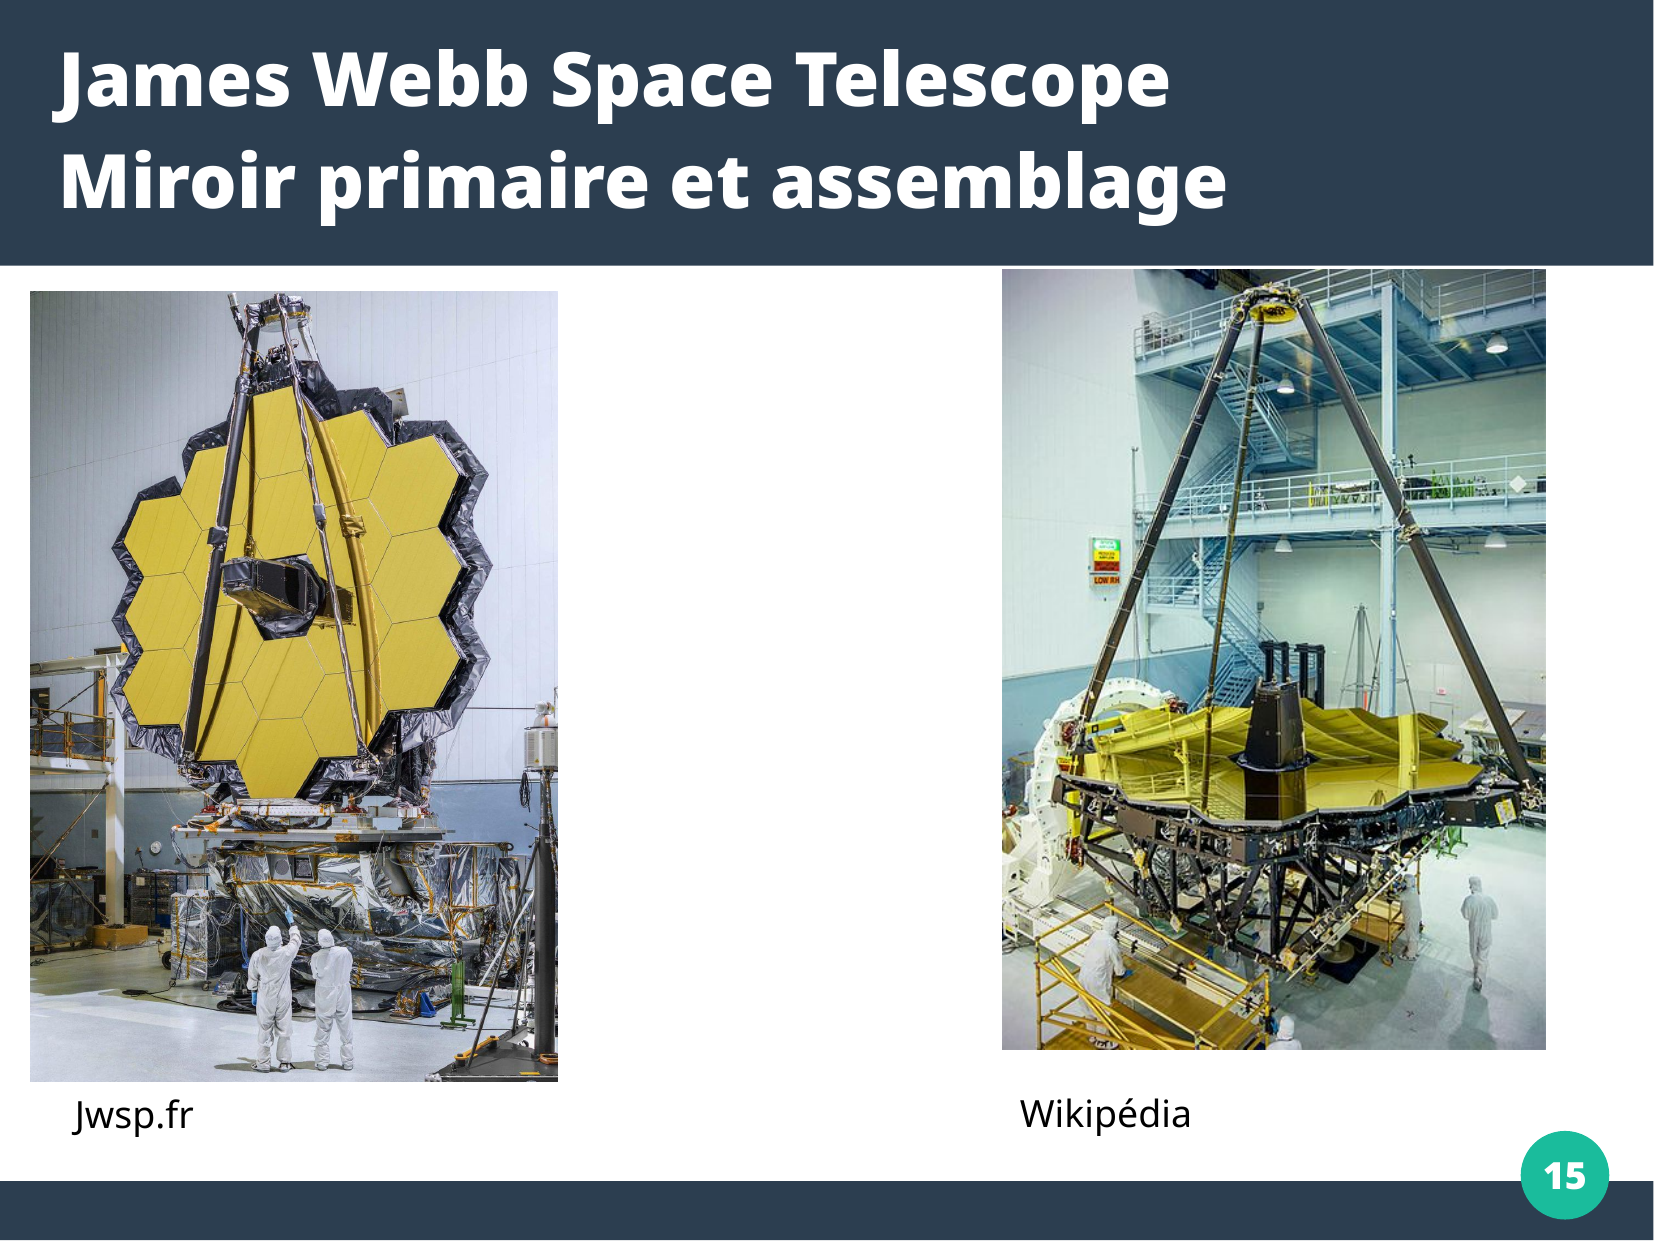

# James Webb Space Telescope Miroir primaire et assemblage
Wikipédia
Jwsp.fr
15